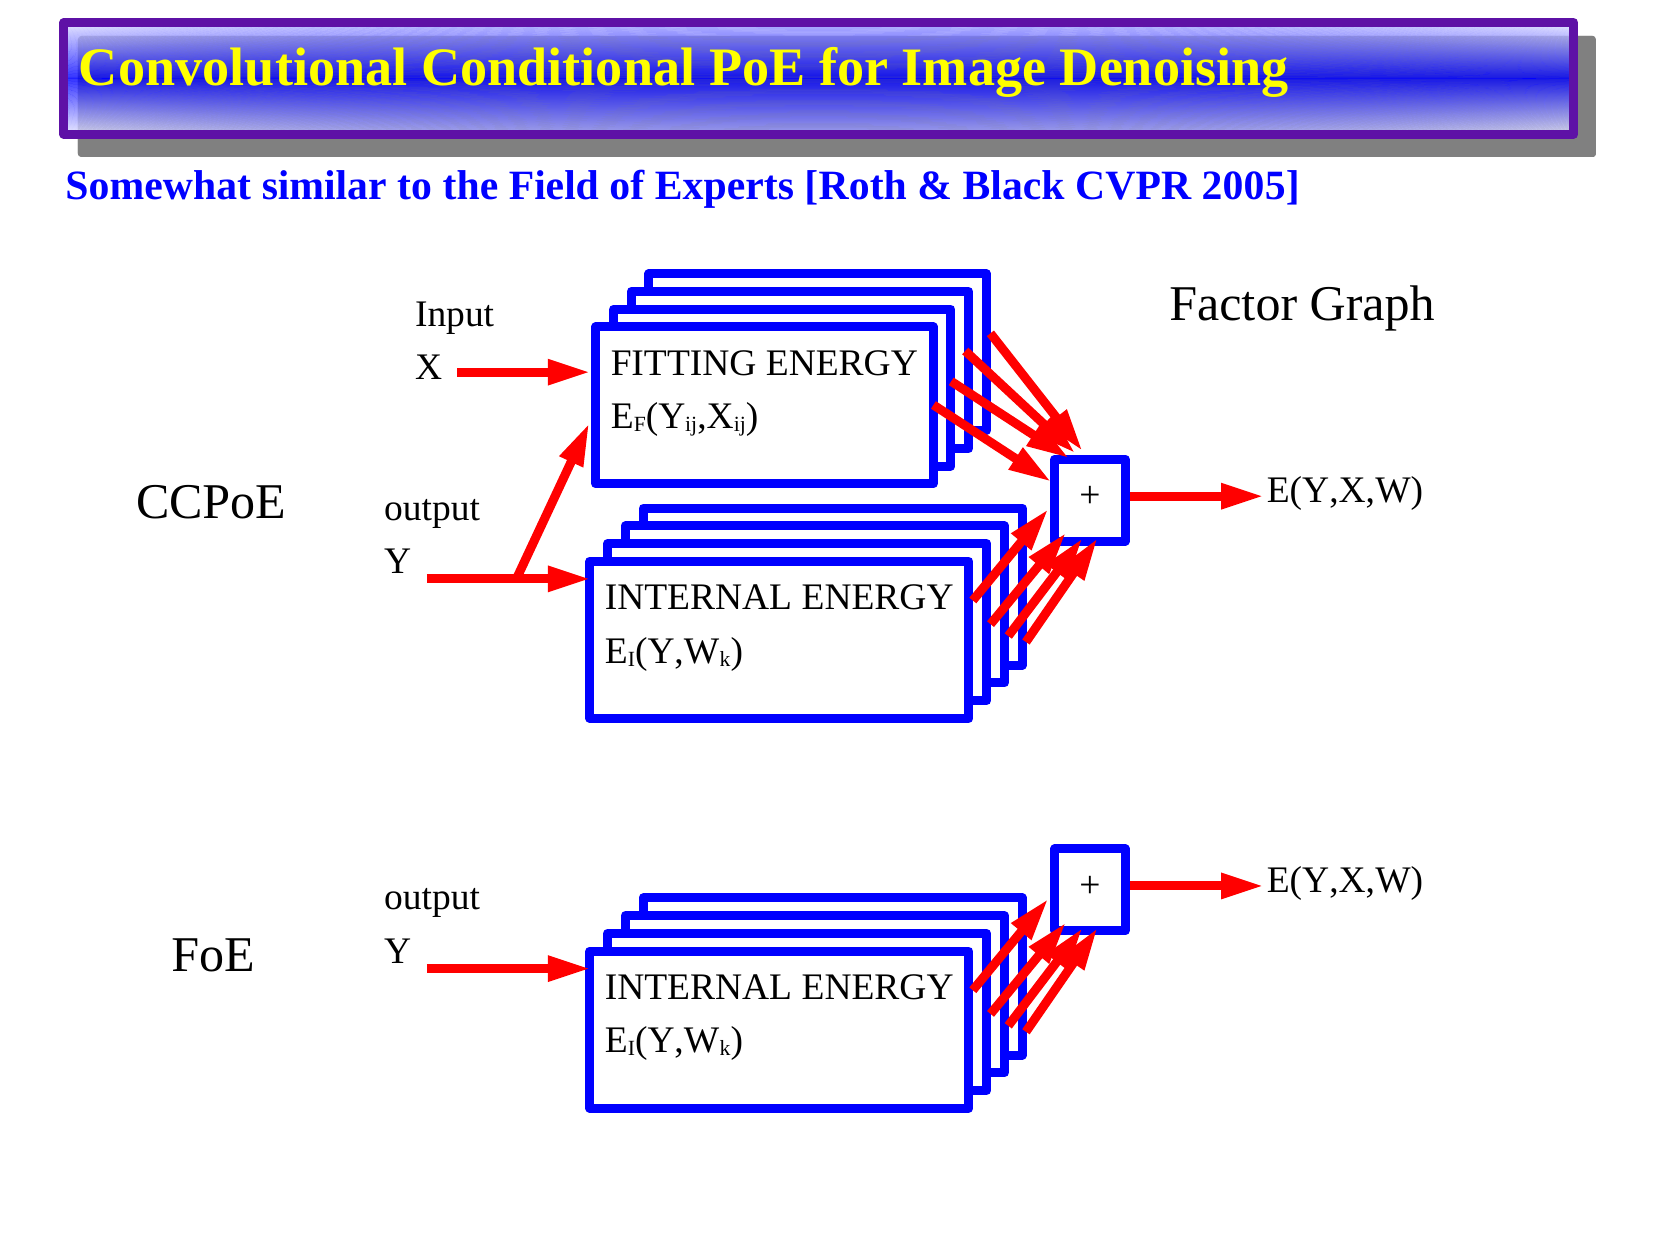

Convolutional Conditional PoE for Image Denoising
Somewhat similar to the Field of Experts [Roth & Black CVPR 2005]
FITTING ENERGY
EF(Y,X)
Factor Graph
FITTING ENERGY
EF(Y,X)
Input
X
FITTING ENERGY
EF(Y,X)
FITTING ENERGY
EF(Yij,Xij)
 +
E(Y,X,W)
output
Y
INTERNAL ENERGY
EI(Y,W)
INTERNAL ENERGY
EI(Y,W)
INTERNAL ENERGY
EI(Y,W)
INTERNAL ENERGY
EI(Y,Wk)
CCPoE
 +
E(Y,X,W)
output
Y
INTERNAL ENERGY
EI(Y,W)
INTERNAL ENERGY
EI(Y,W)
FoE
INTERNAL ENERGY
EI(Y,W)
INTERNAL ENERGY
EI(Y,Wk)